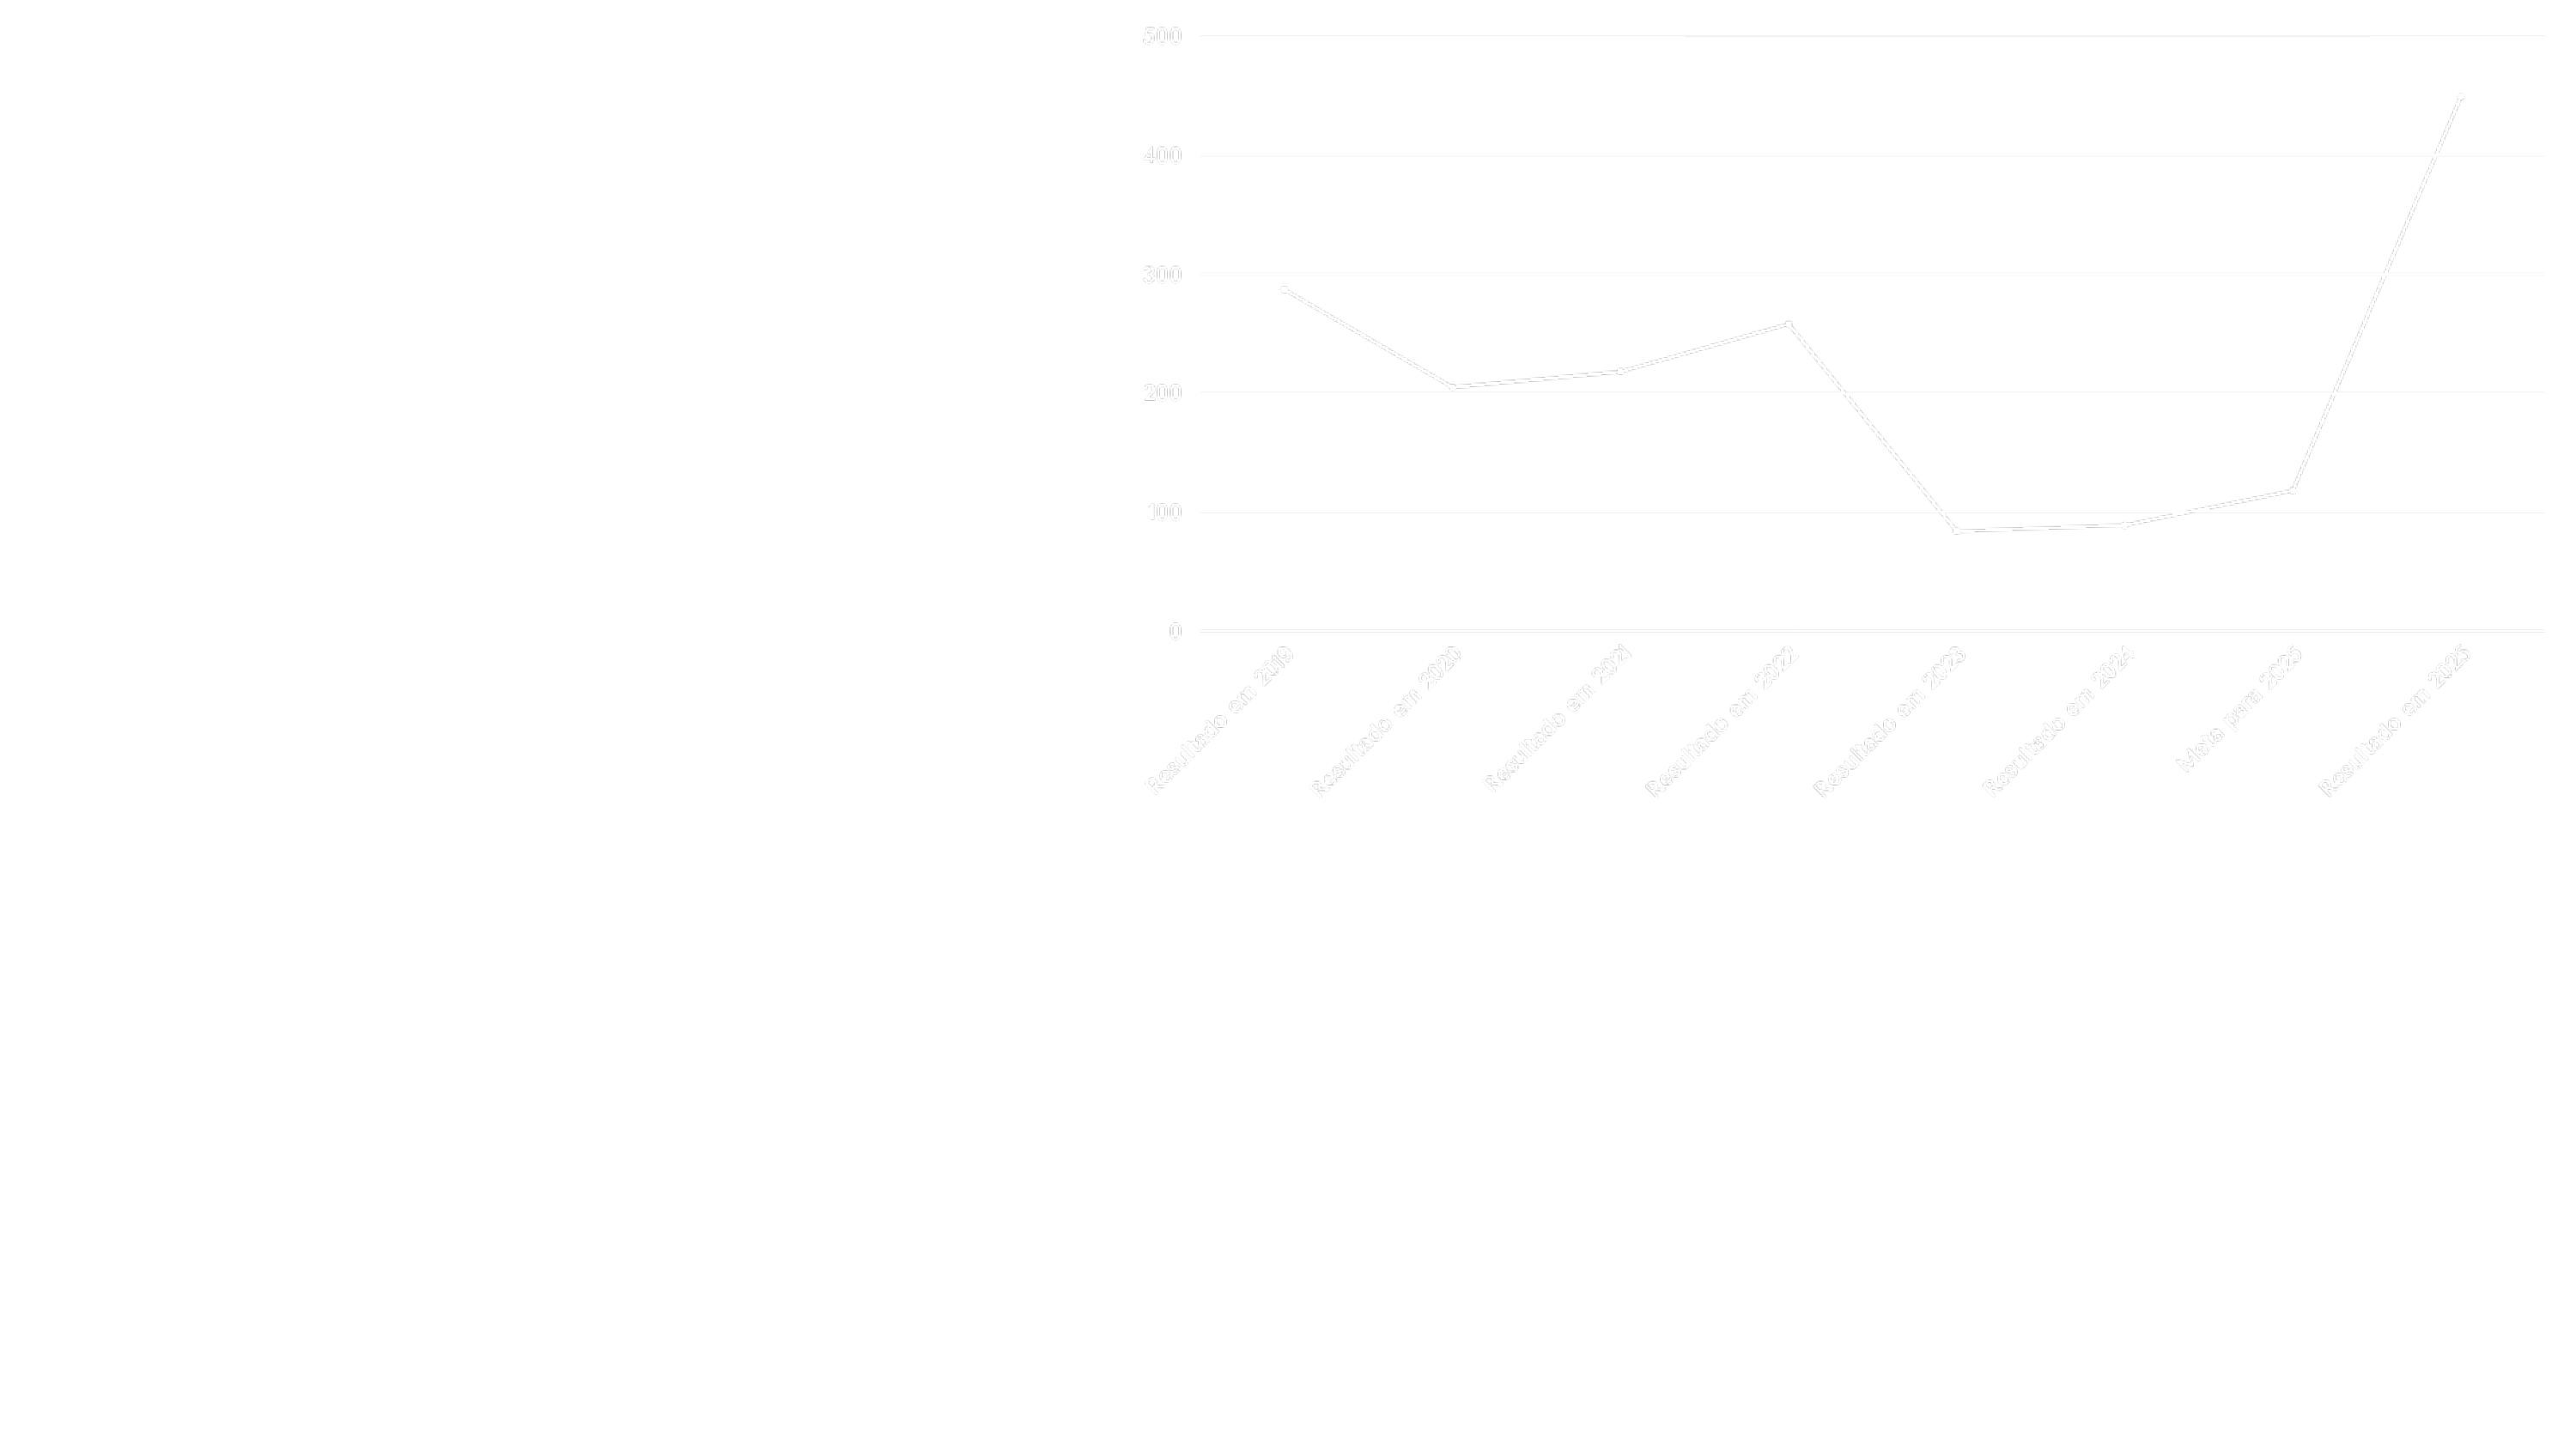

Indicador - Destinação de Resíduos de Vidros
Unidade de medida: kg
Definição da Meta Aumentar 5% ao ano a destinação de resíduos de vidros às cooperativas ou associações de catadores para reciclagem.
Resultado em 2019 - 287
Resultado em 2020 - 205
Resultado em 2021 - 218
Resultado em 2022 - 258
Resultado em 2023 - 84
Resultado em 2024 - 112
Meta para 2025 - 118
Resultado em 2025 - 449